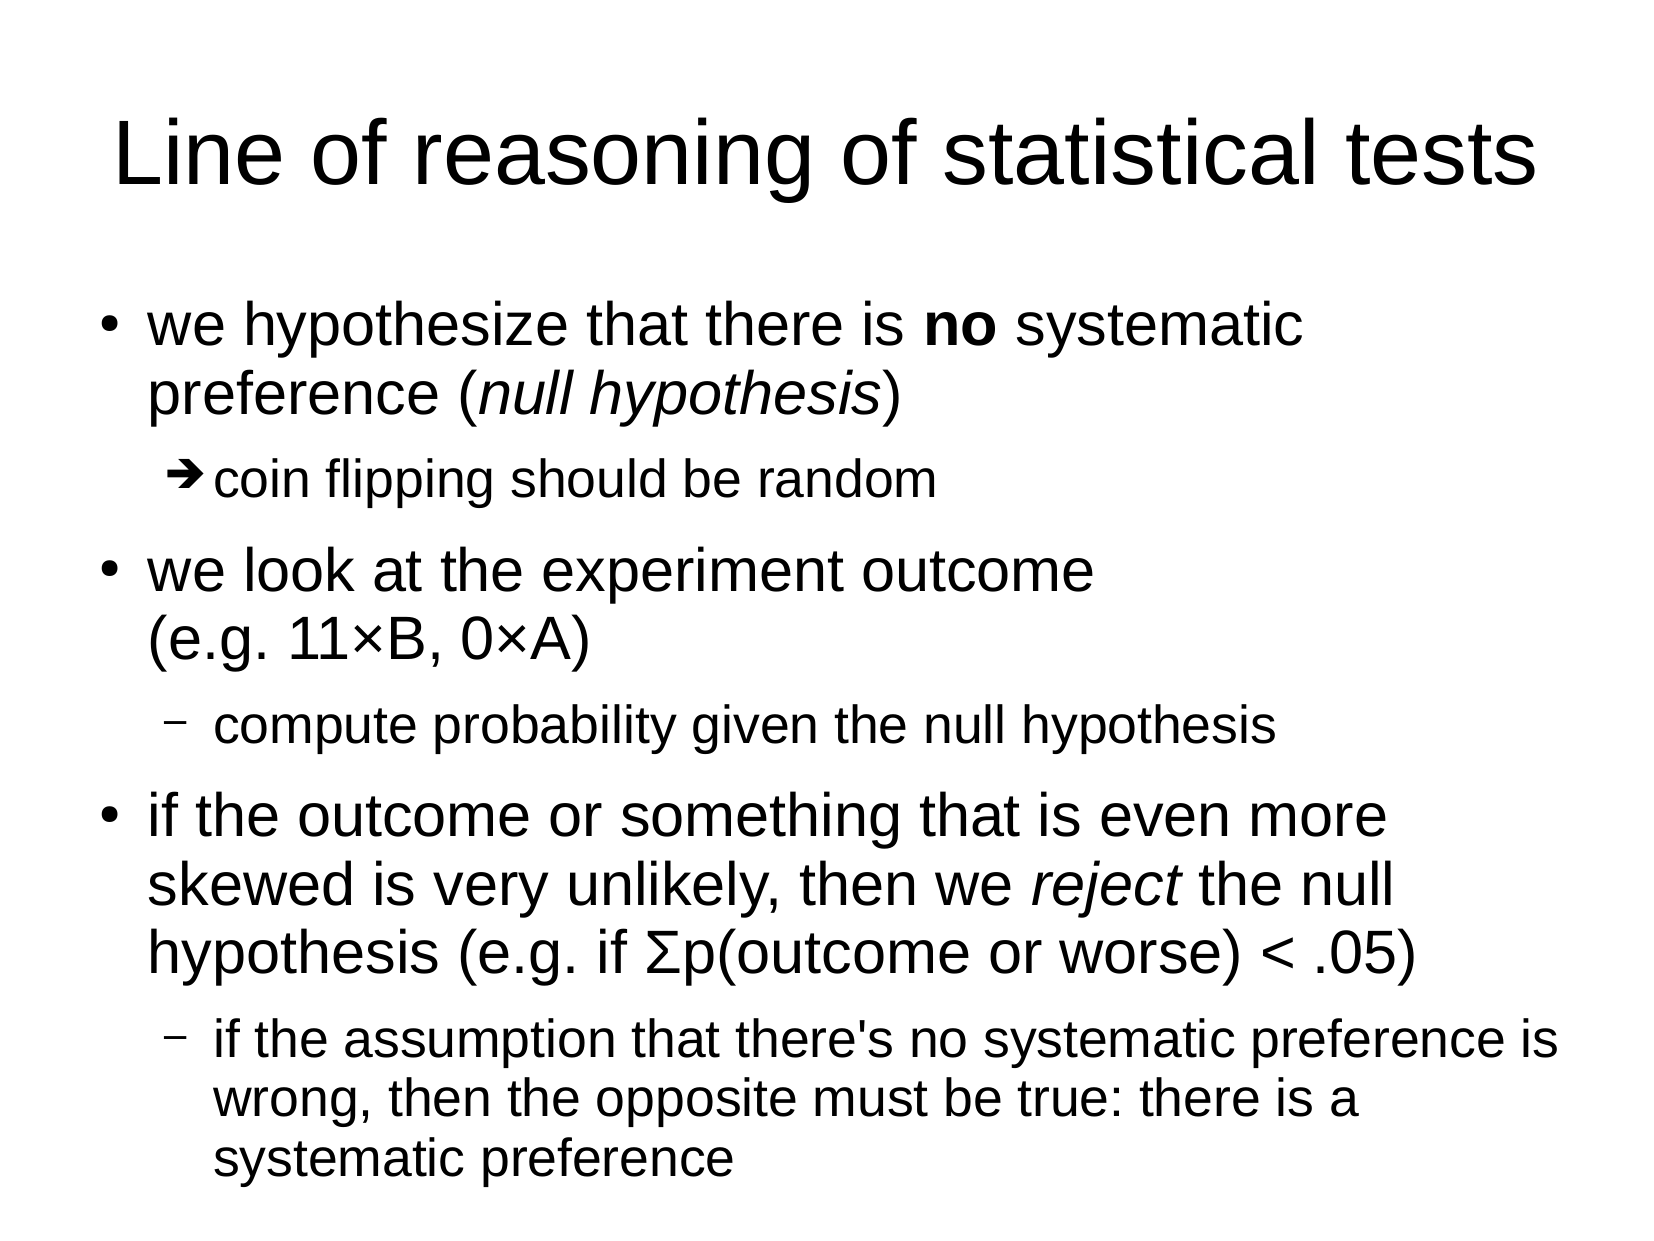

# Line of reasoning of statistical tests
we hypothesize that there is no systematic preference (null hypothesis)
coin flipping should be random
we look at the experiment outcome
(e.g. 11×B, 0×A)
compute probability given the null hypothesis
if the outcome or something that is even more skewed is very unlikely, then we reject the null hypothesis (e.g. if Σp(outcome or worse) < .05)
if the assumption that there's no systematic preference is wrong, then the opposite must be true: there is a systematic preference